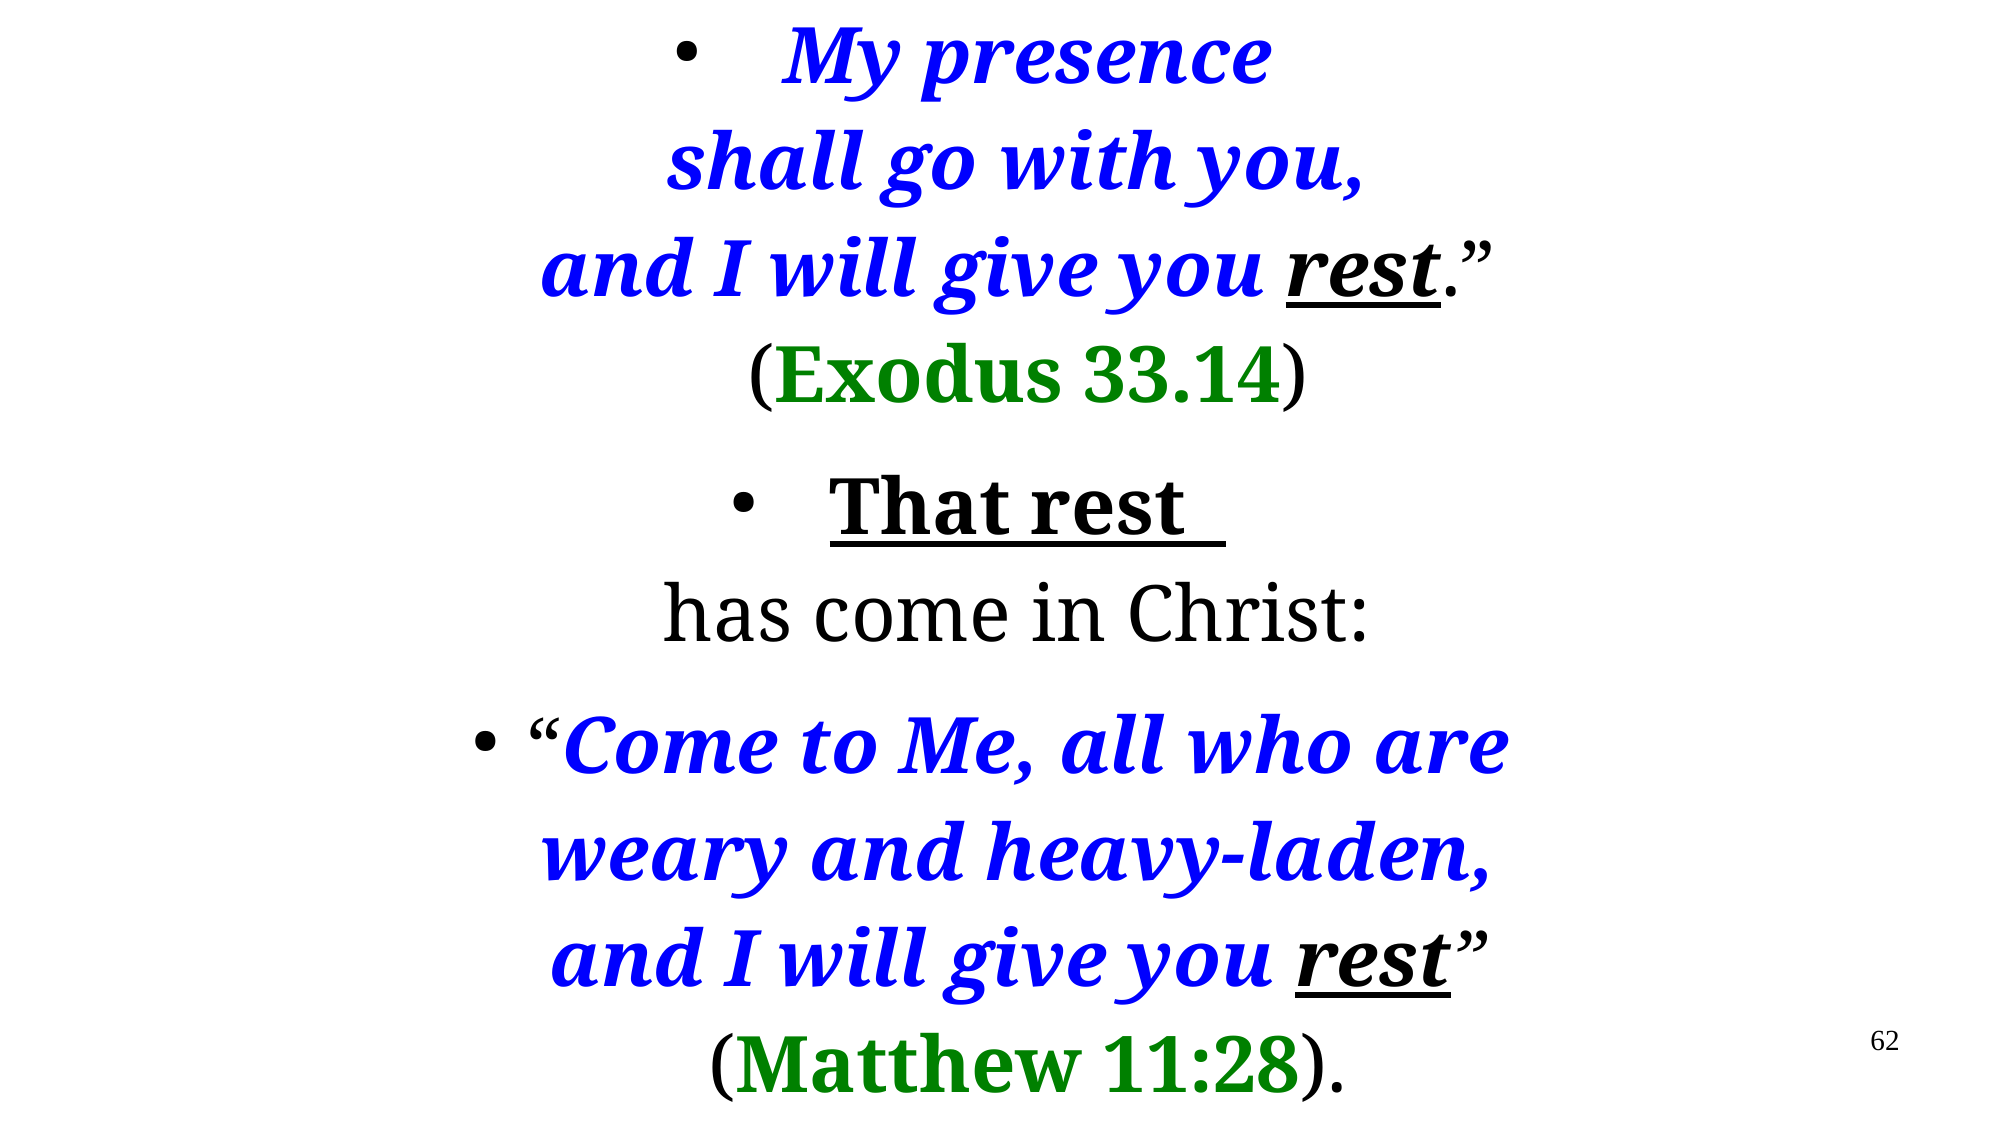

# My presence shall go with you, and I will give you rest.” (Exodus 33.14)
That rest
has come in Christ:
“Come to Me, all who are
weary and heavy-laden,
and I will give you rest” 
(Matthew 11:28).
62